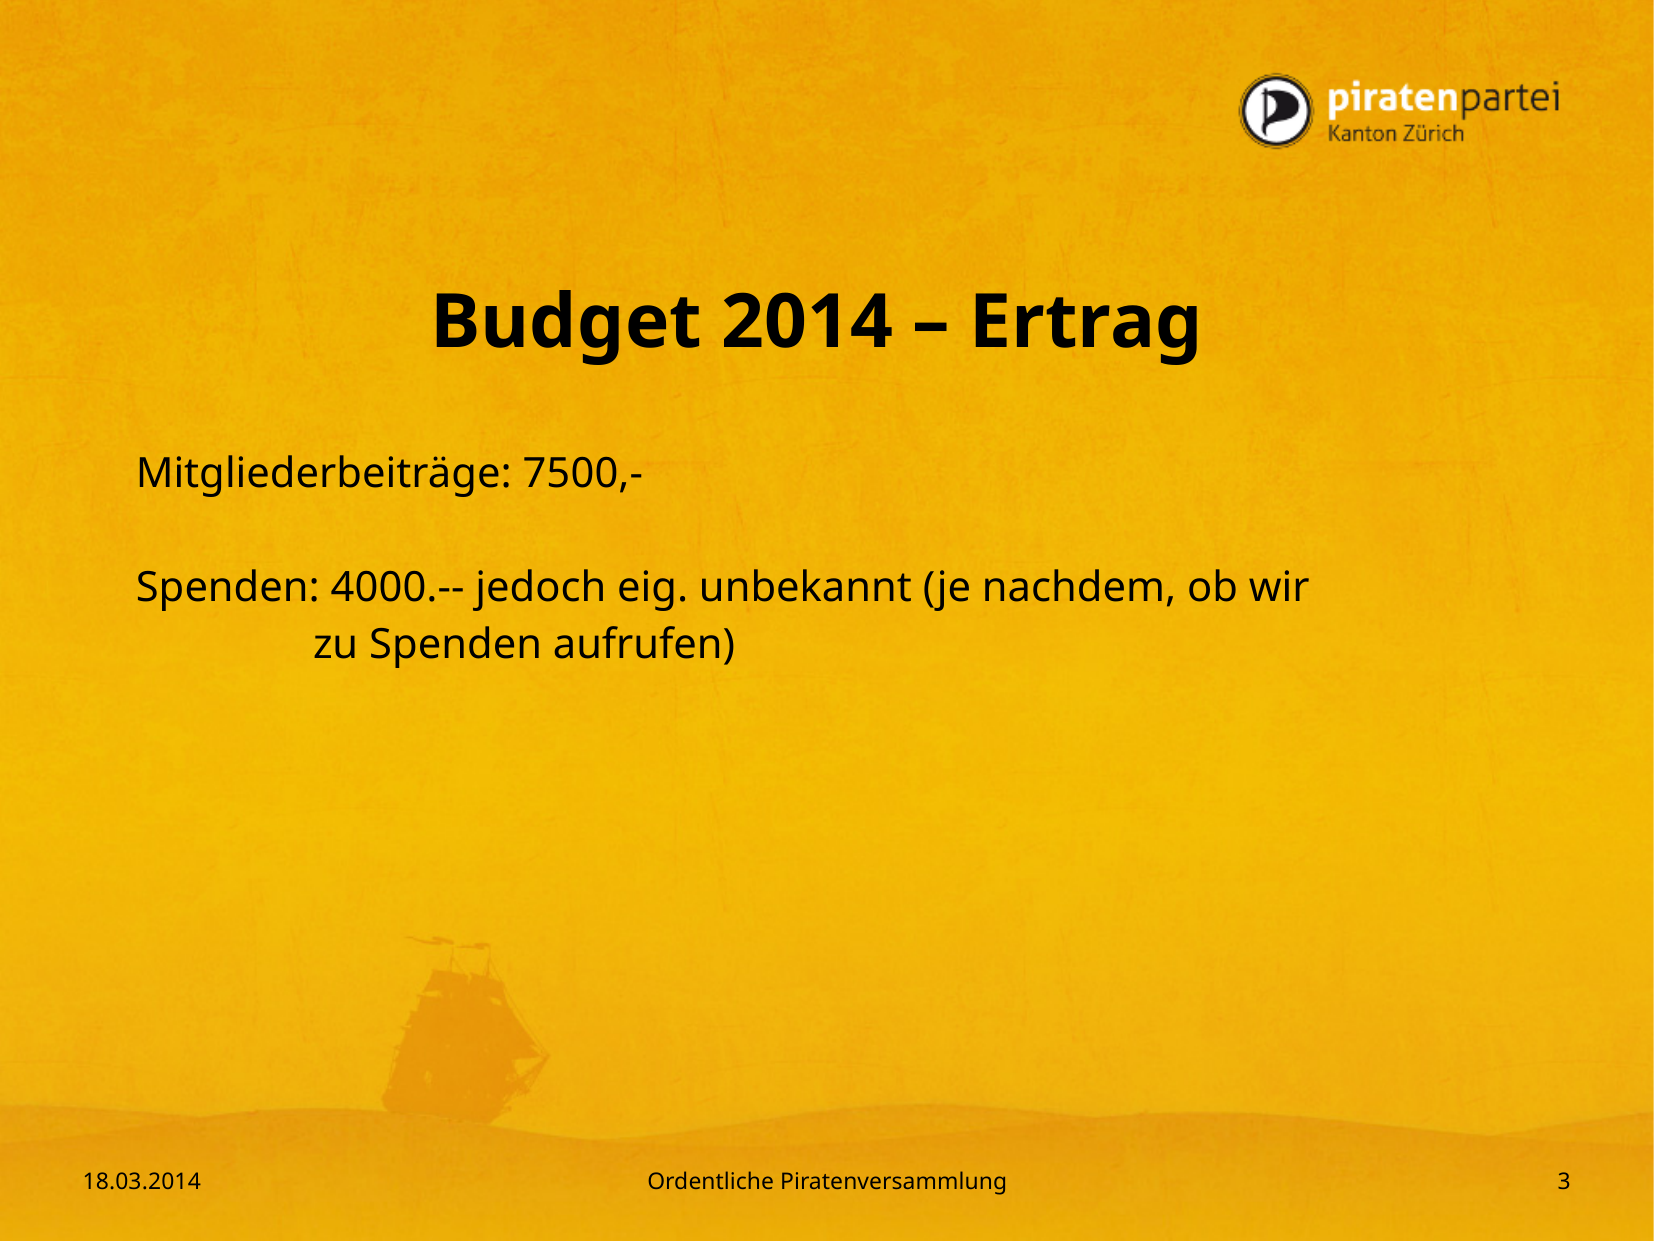

# Budget 2014 – Ertrag
Mitgliederbeiträge: 7500,-
Spenden: 4000.-- jedoch eig. unbekannt (je nachdem, ob wir zu Spenden aufrufen)
2010-10-21
Gründungsversammlung Piratenpartei Zürich
3